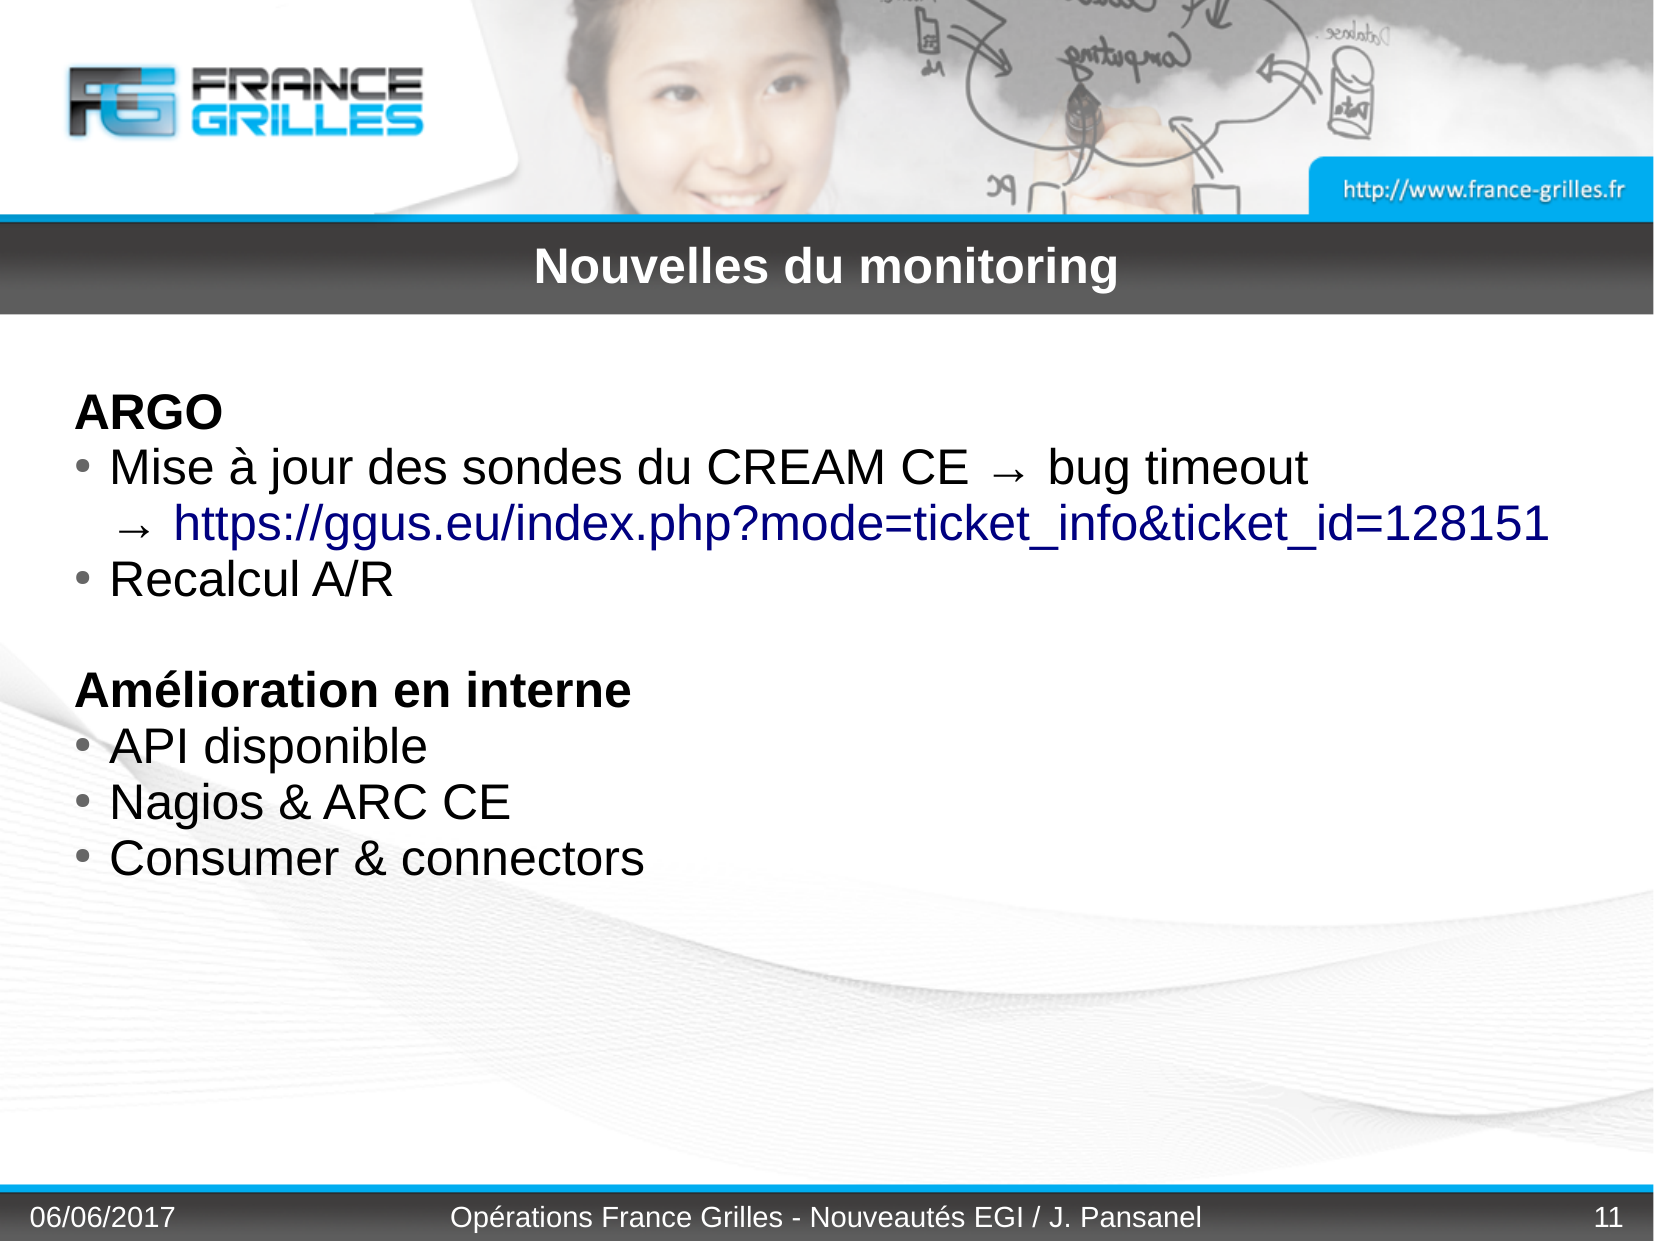

Nouvelles du monitoring
ARGO
Mise à jour des sondes du CREAM CE → bug timeout
→ https://ggus.eu/index.php?mode=ticket_info&ticket_id=128151
Recalcul A/R
Amélioration en interne
API disponible
Nagios & ARC CE
Consumer & connectors
06/06/2017
11
Opérations France Grilles - Nouveautés EGI / J. Pansanel